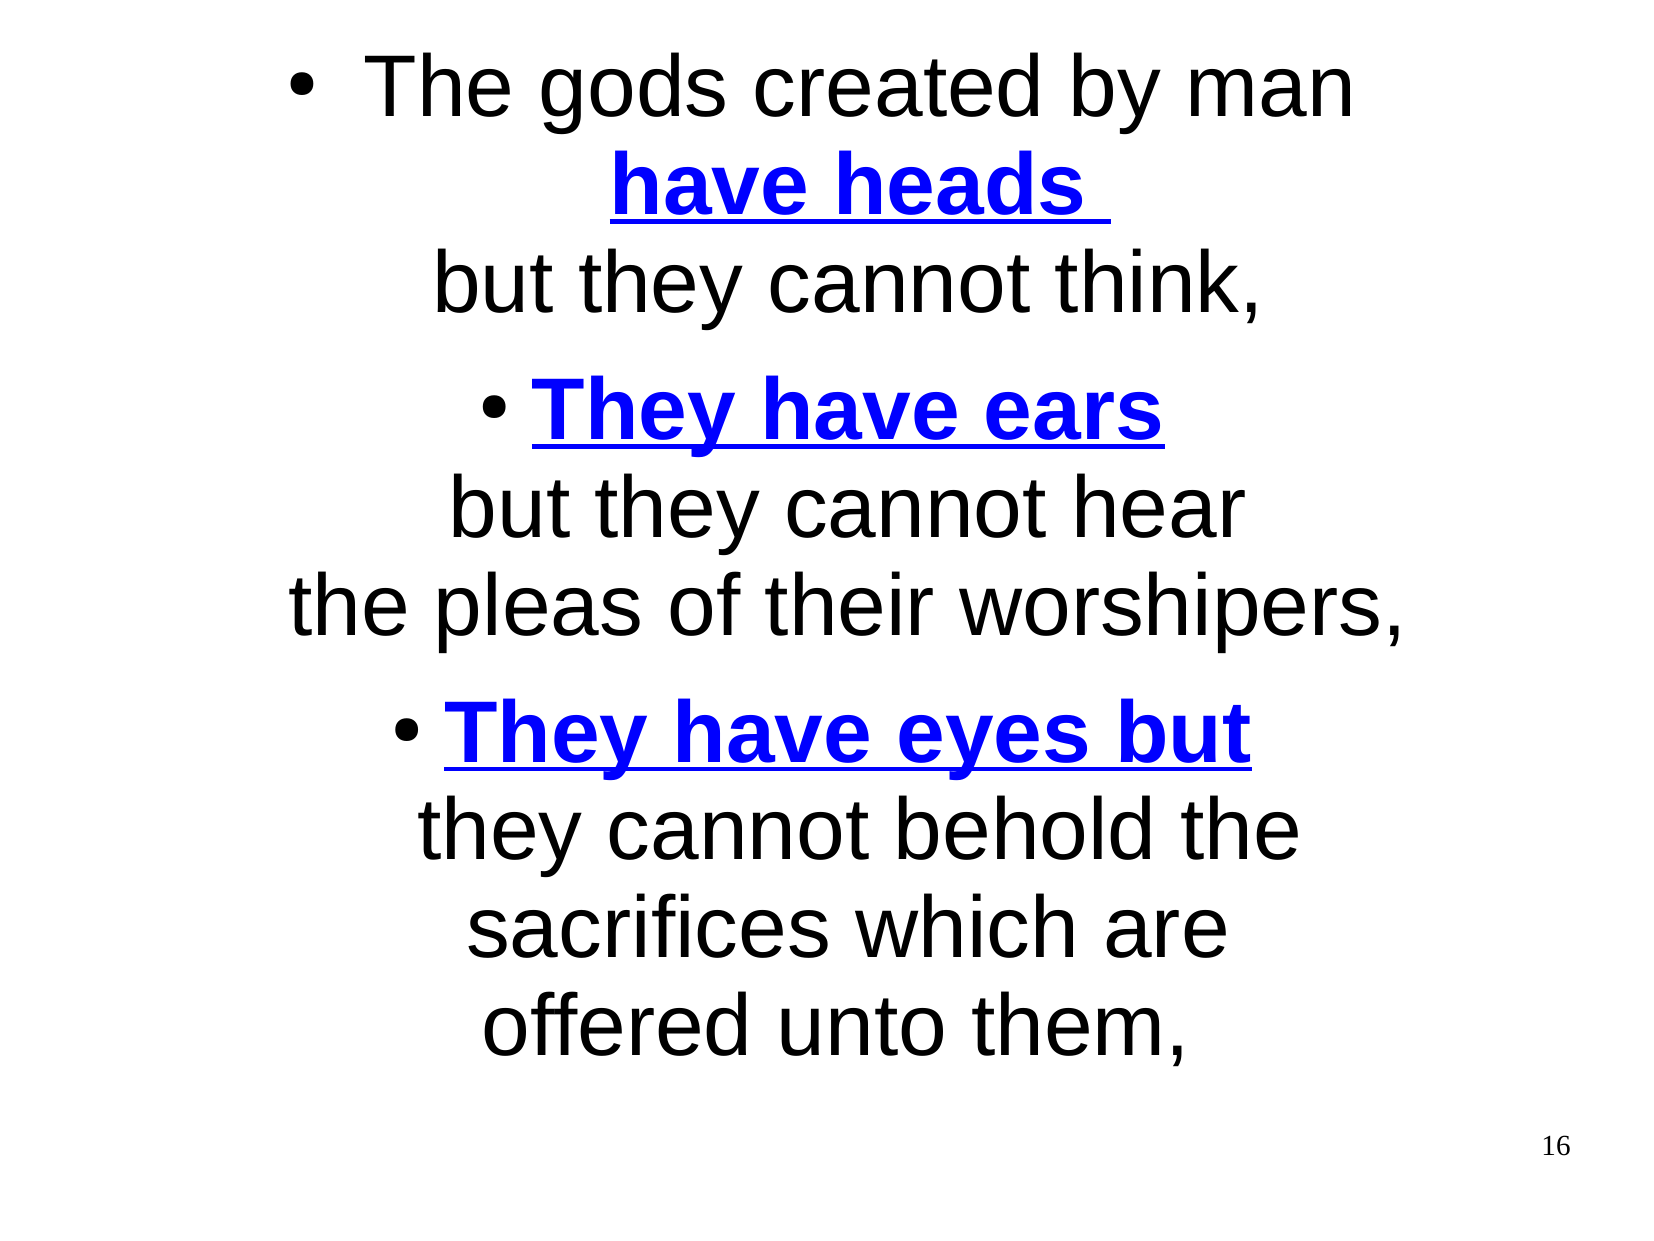

# The gods created by man have heads but they cannot think,
They have ears
but they cannot hear
the pleas of their worshipers,
They have eyes but
they cannot behold the
sacrifices which are
offered unto them,
16